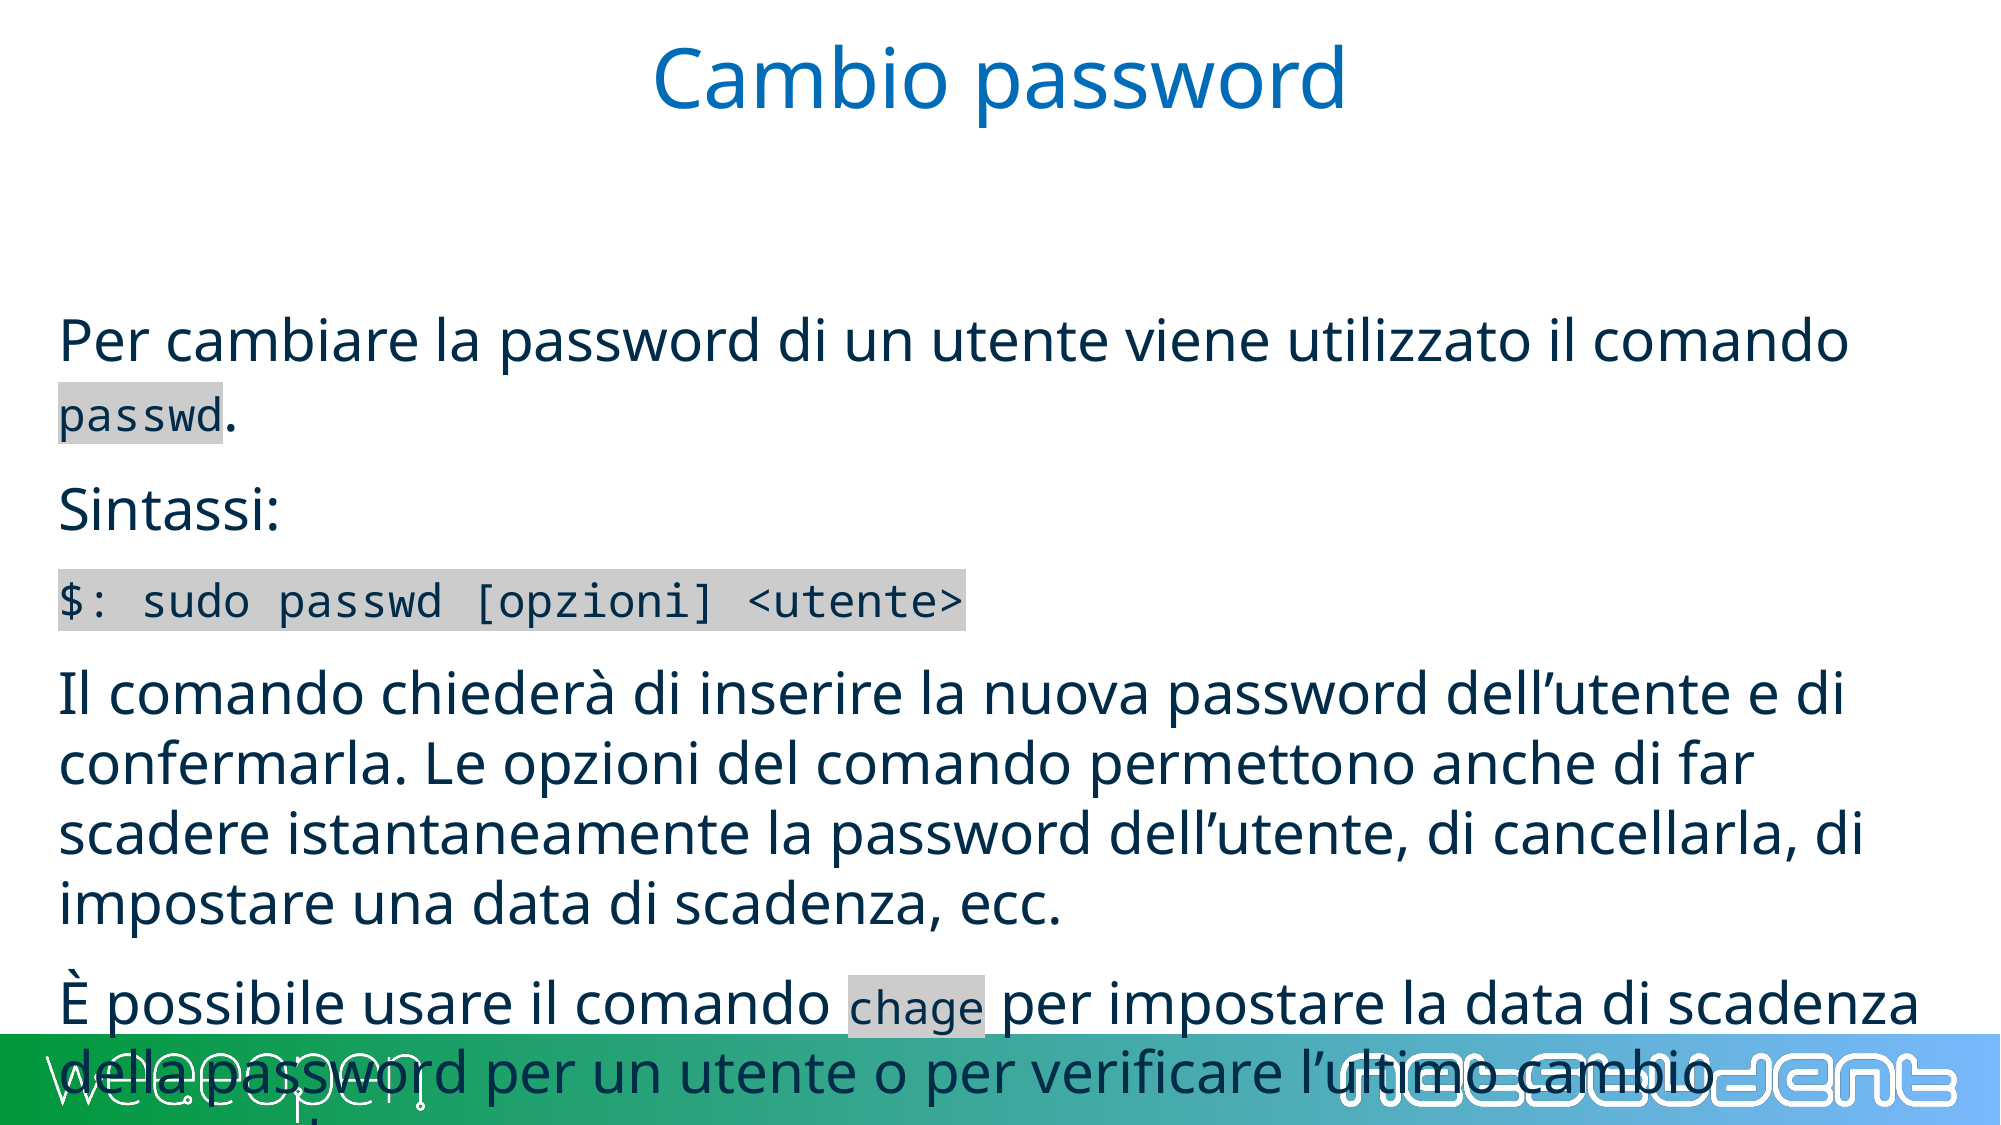

# Cambio password
Per cambiare la password di un utente viene utilizzato il comando passwd.
Sintassi:
$: sudo passwd [opzioni] <utente>
Il comando chiederà di inserire la nuova password dell’utente e di confermarla. Le opzioni del comando permettono anche di far scadere istantaneamente la password dell’utente, di cancellarla, di impostare una data di scadenza, ecc.
È possibile usare il comando chage per impostare la data di scadenza della password per un utente o per verificare l’ultimo cambio password.